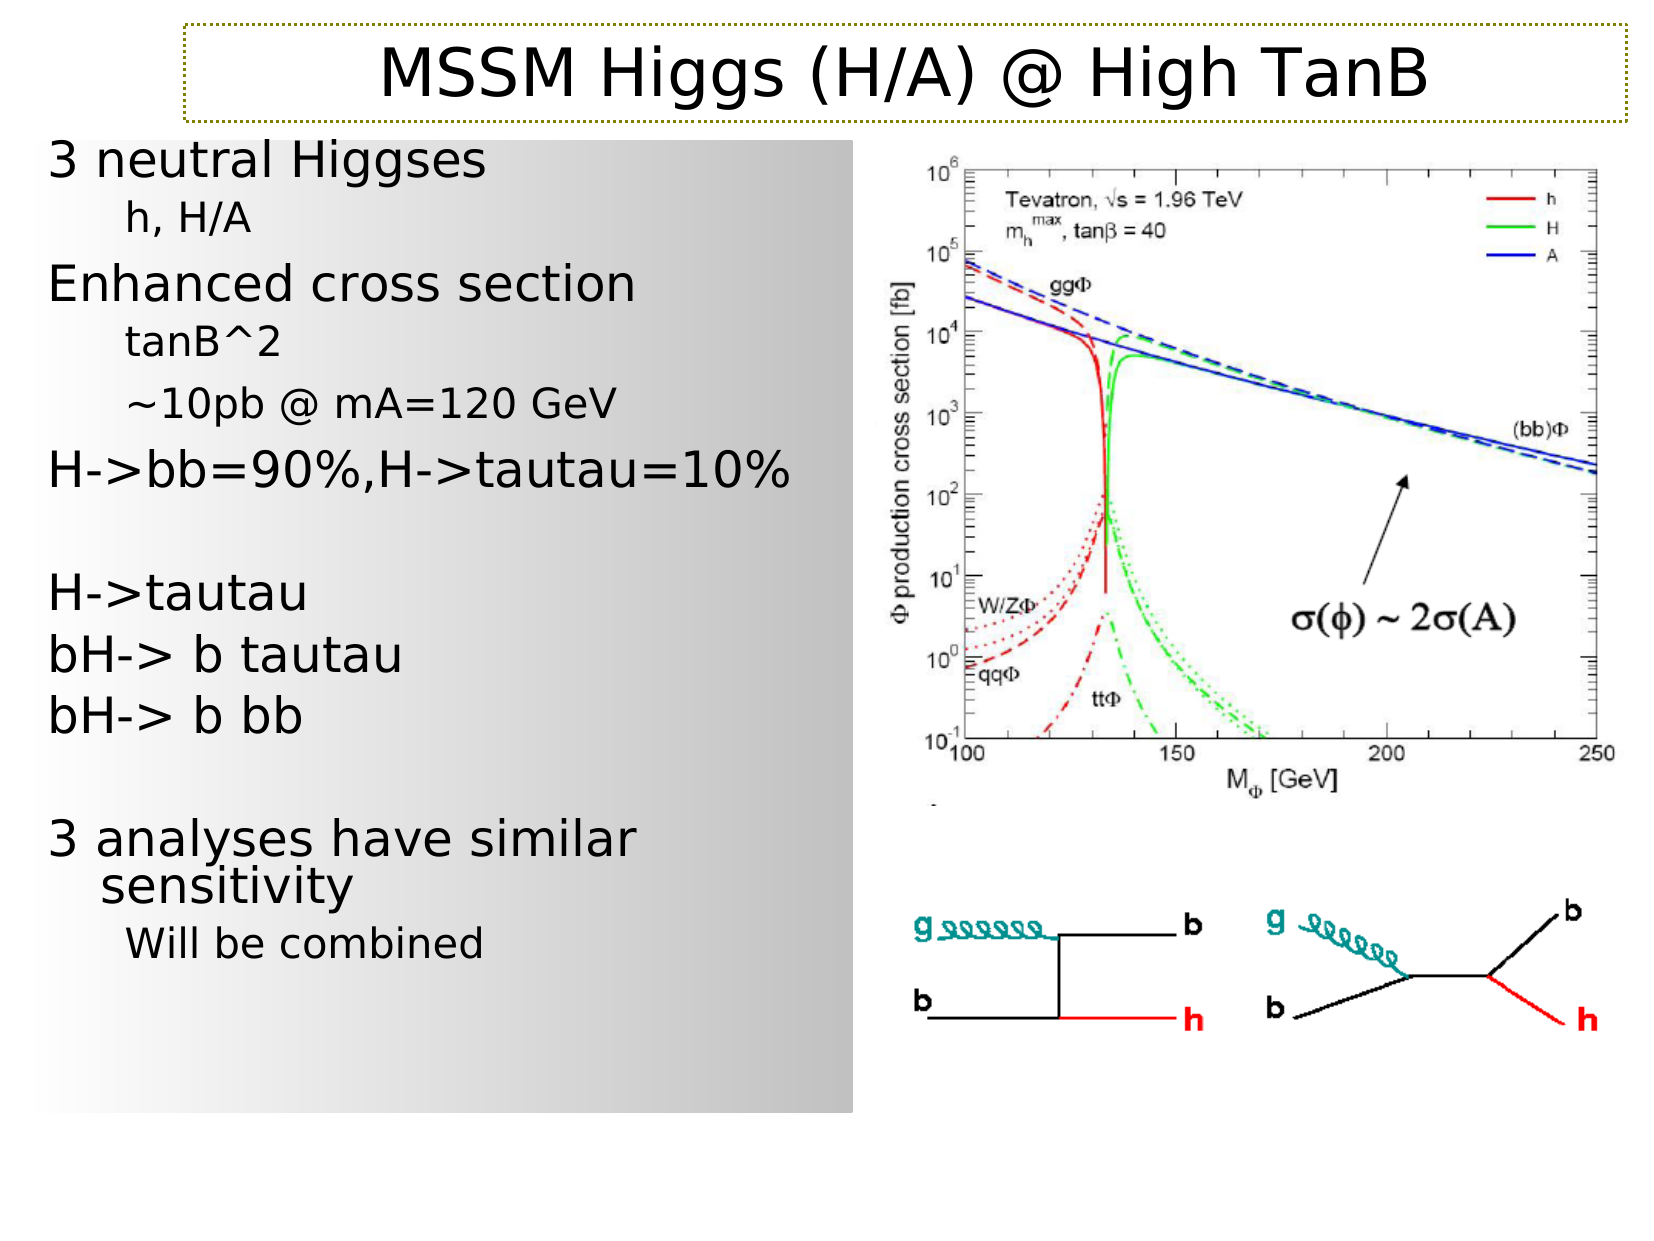

# MSSM Higgs (H/A) @ High TanB
3 neutral Higgses
h, H/A
Enhanced cross section
tanB^2
~10pb @ mA=120 GeV
H->bb=90%,H->tautau=10%
H->tautau
bH-> b tautau
bH-> b bb
3 analyses have similar sensitivity
Will be combined